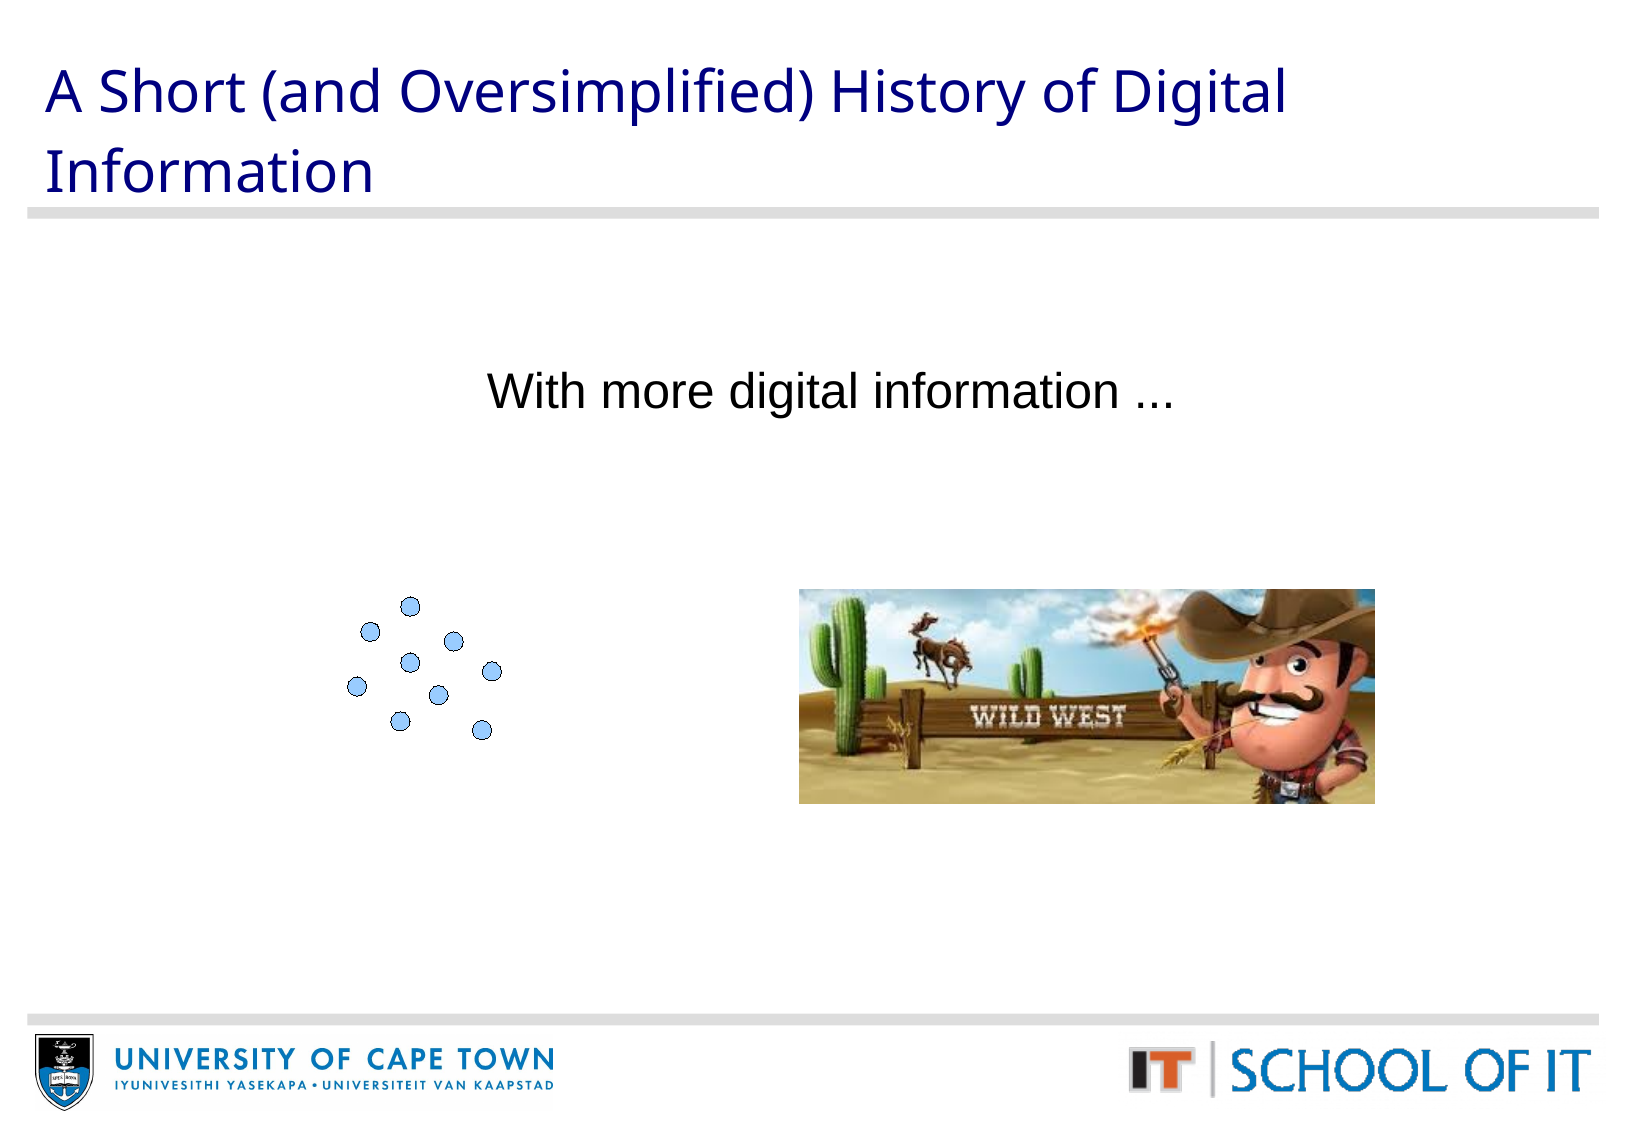

# A Short (and Oversimplified) History of Digital Information
With more digital information ...